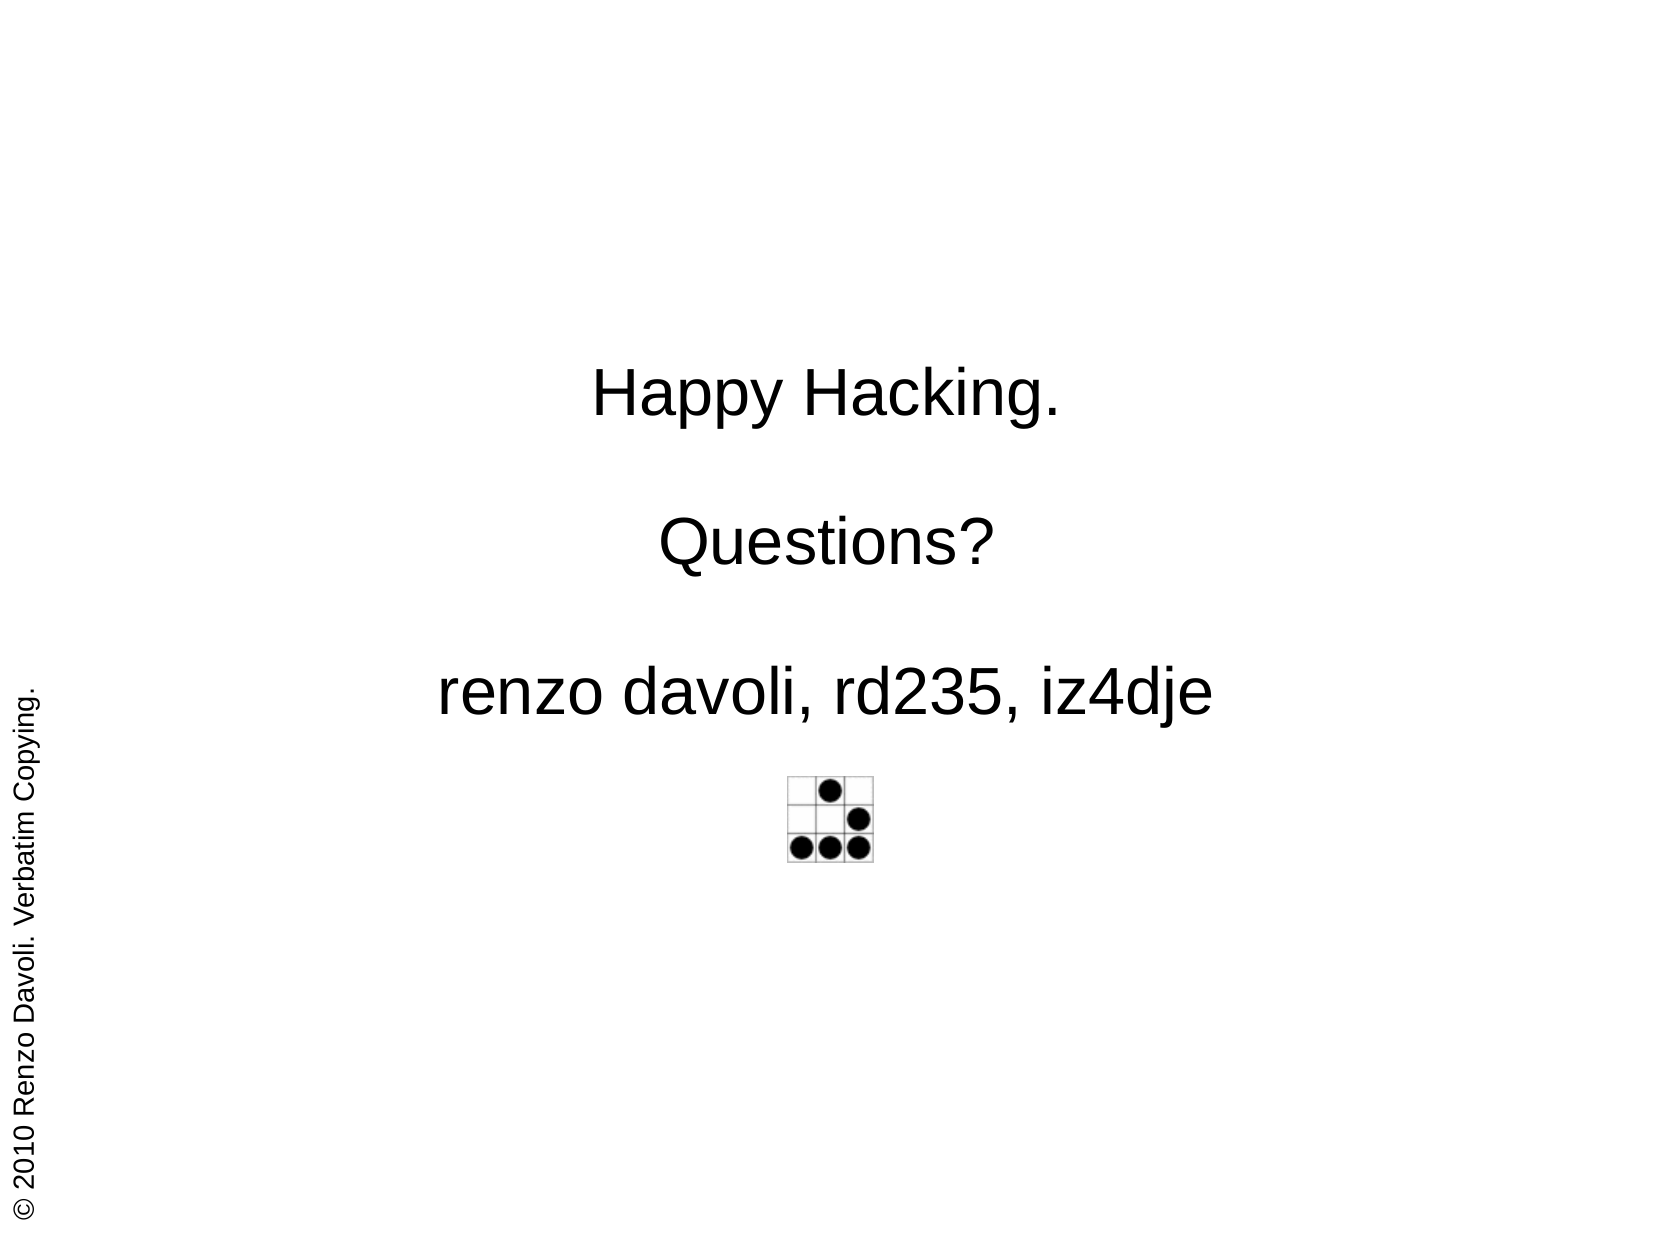

# Happy Hacking.
Questions?
renzo davoli, rd235, iz4dje